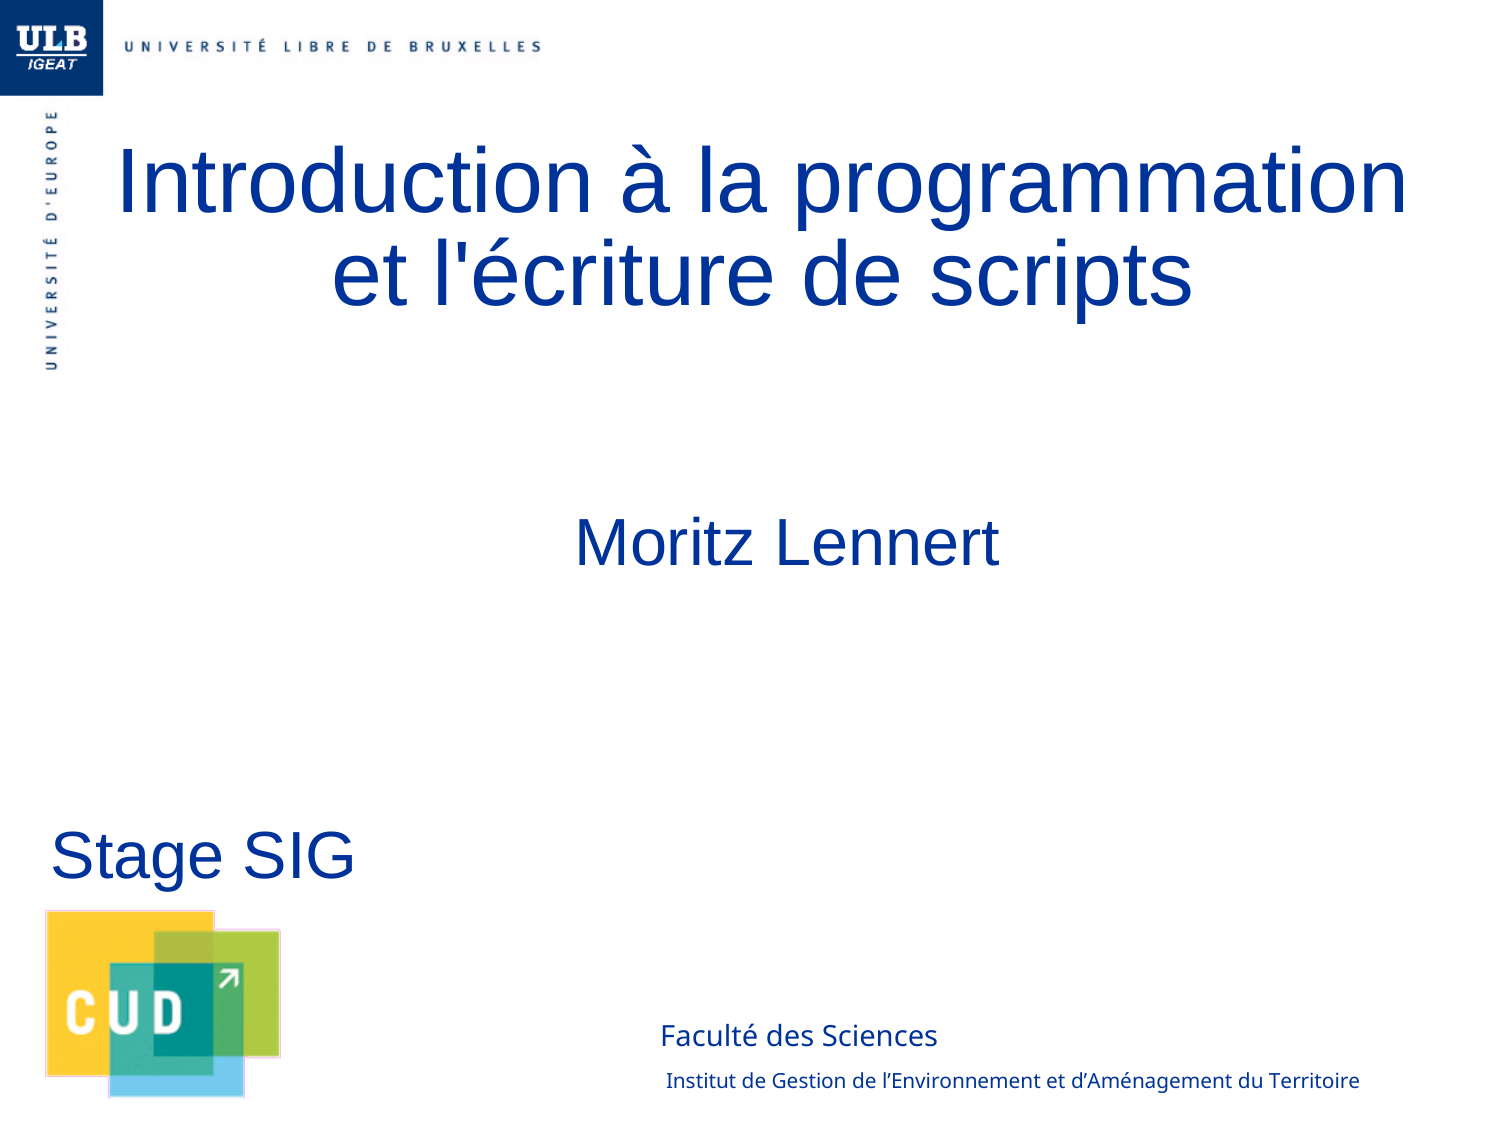

# Introduction à la programmation et l'écriture de scripts
Moritz Lennert
Stage SIG
Faculté des Sciences
Institut de Gestion de l’Environnement et d’Aménagement du Territoire